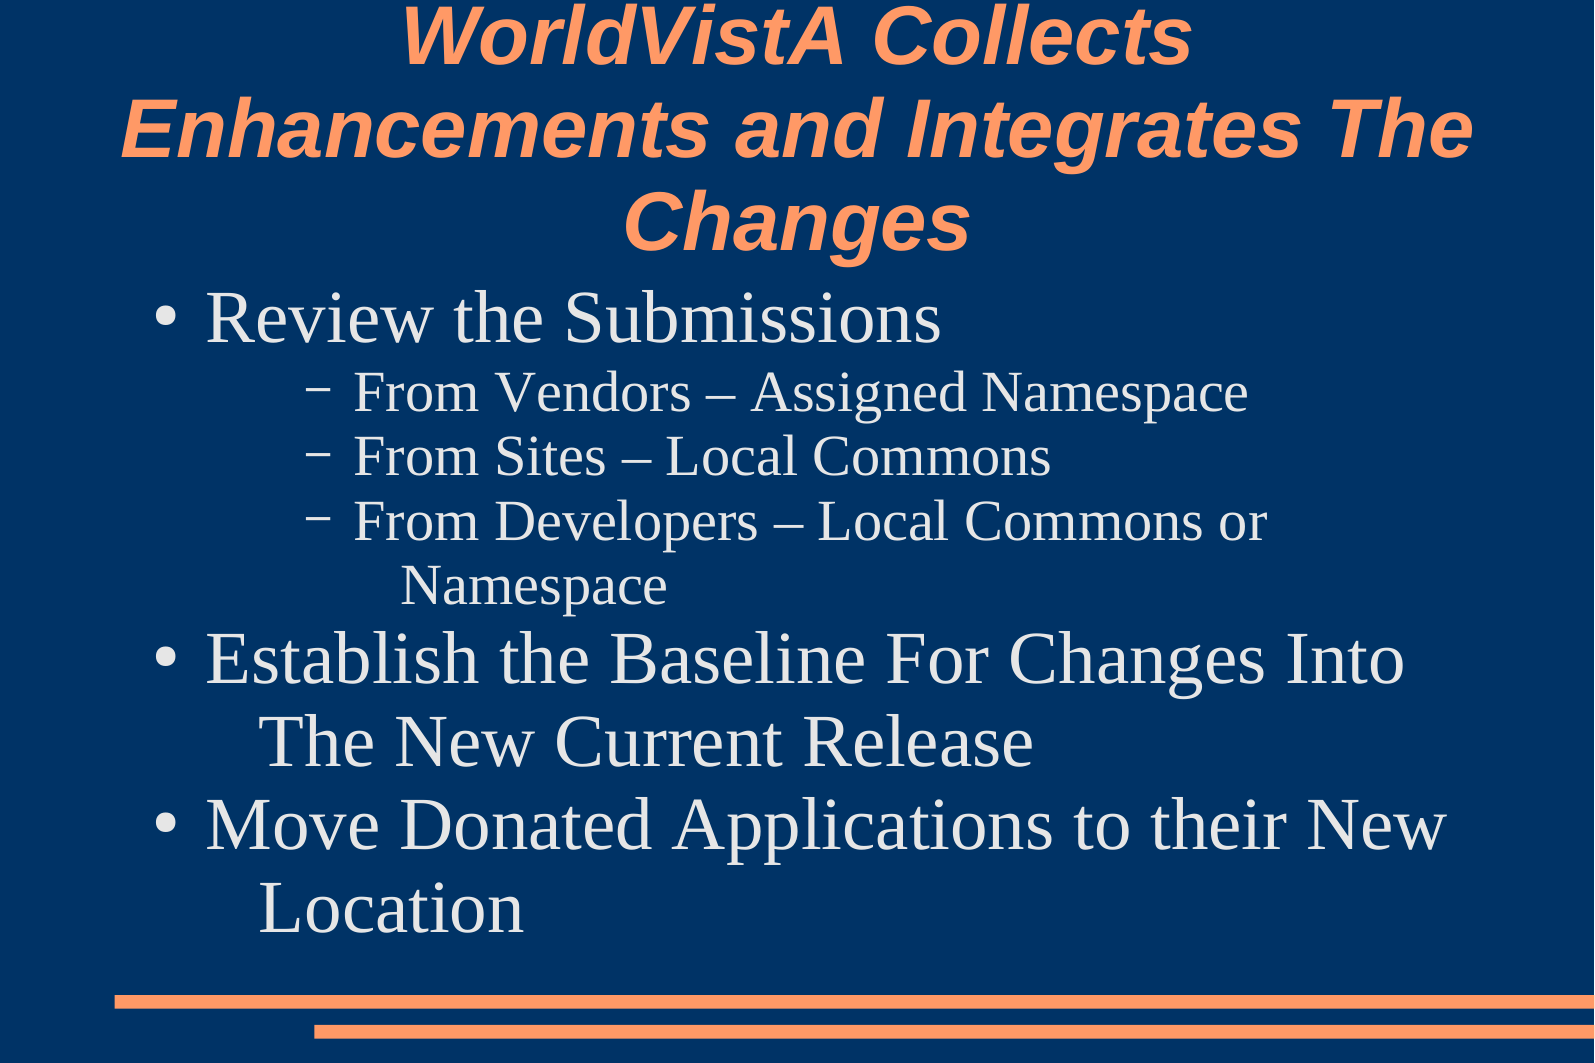

# WorldVistA Collects Enhancements and Integrates The Changes
Review the Submissions
From Vendors – Assigned Namespace
From Sites – Local Commons
From Developers – Local Commons or Namespace
Establish the Baseline For Changes Into The New Current Release
Move Donated Applications to their New Location